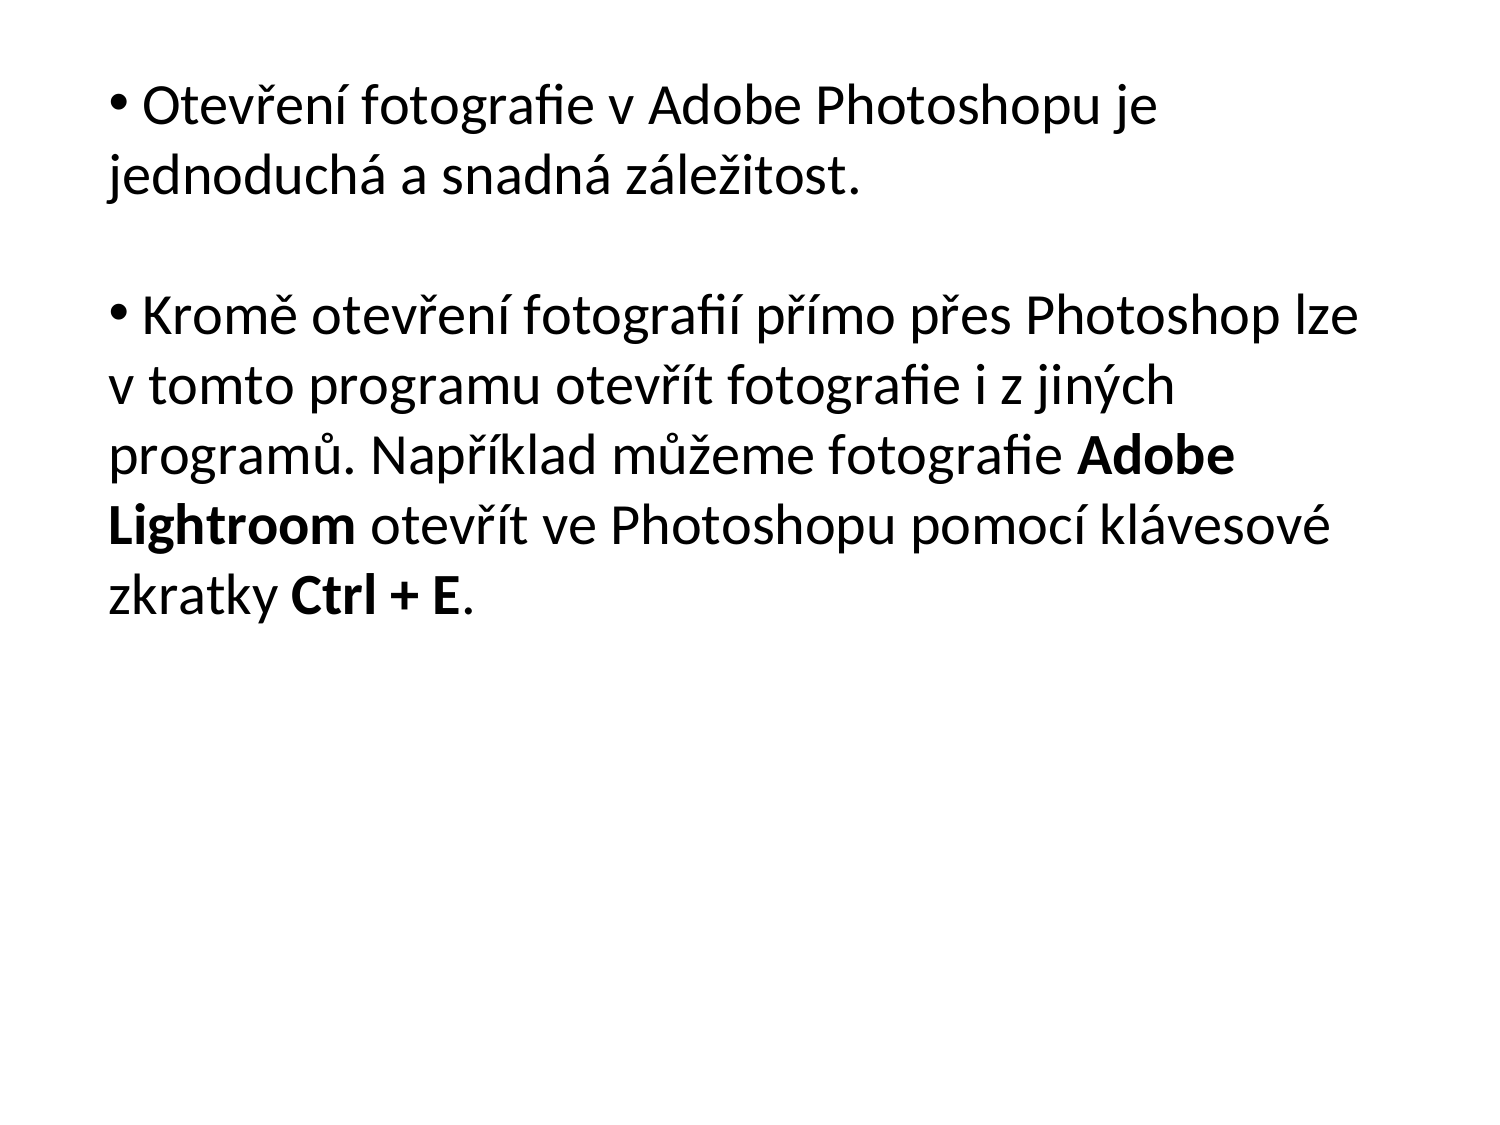

Otevření fotografie v Adobe Photoshopu je jednoduchá a snadná záležitost.
 Kromě otevření fotografií přímo přes Photoshop lze
v tomto programu otevřít fotografie i z jiných programů. Například můžeme fotografie Adobe Lightroom otevřít ve Photoshopu pomocí klávesové zkratky Ctrl + E.